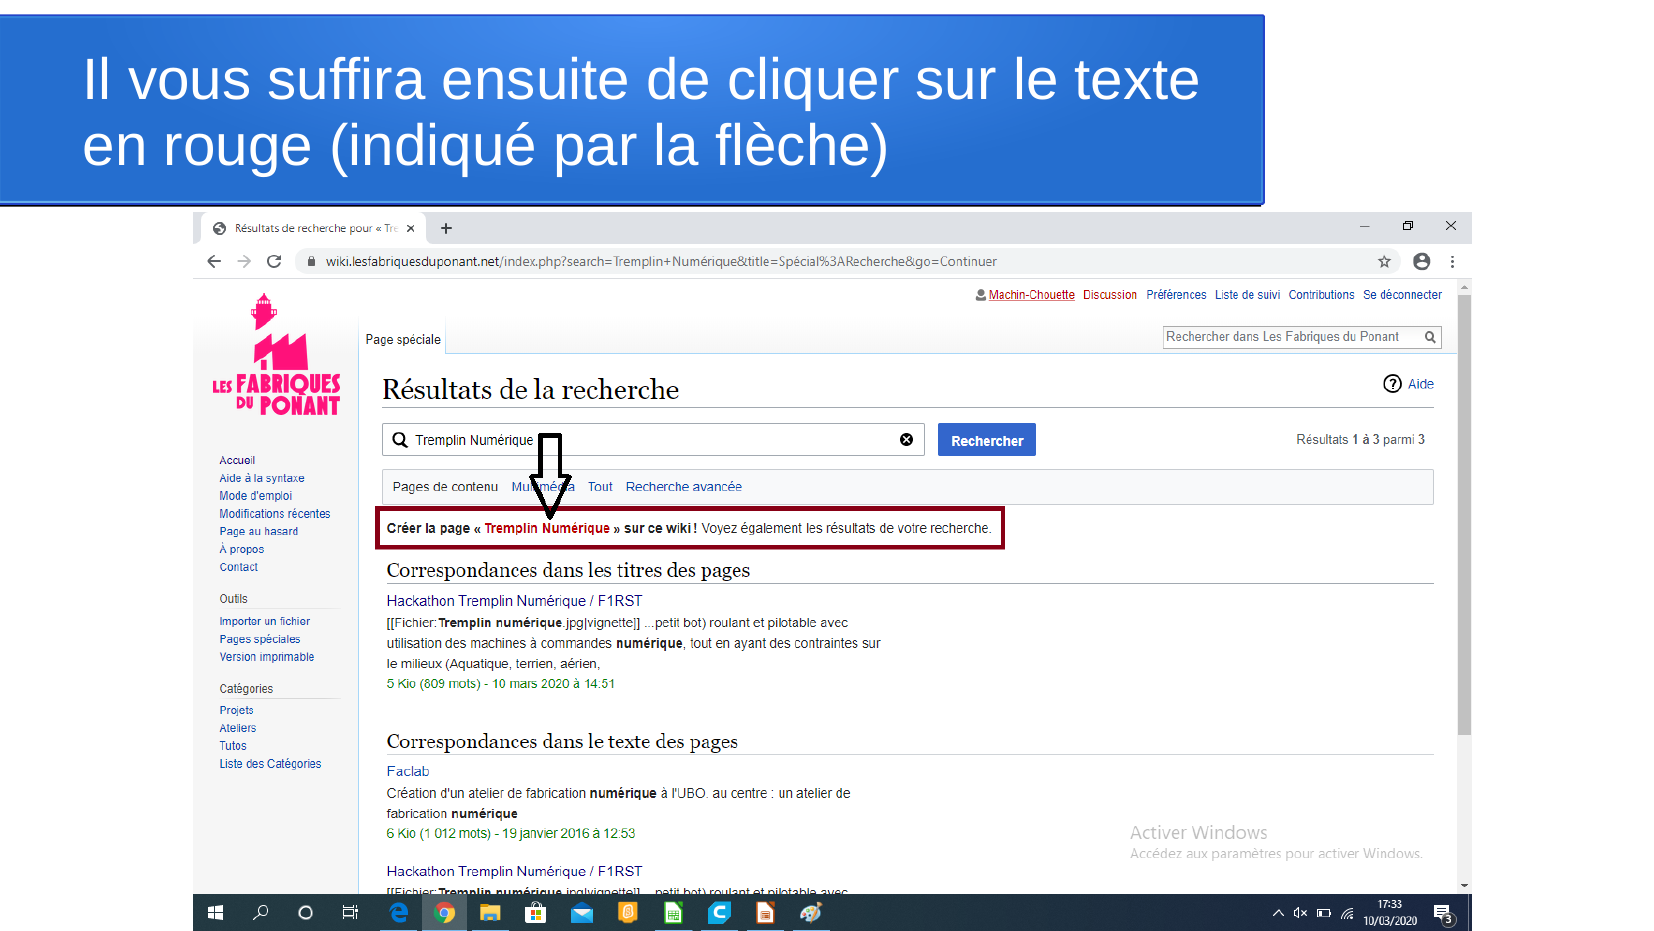

# Il vous suffira ensuite de cliquer sur le texte en rouge (indiqué par la flèche)